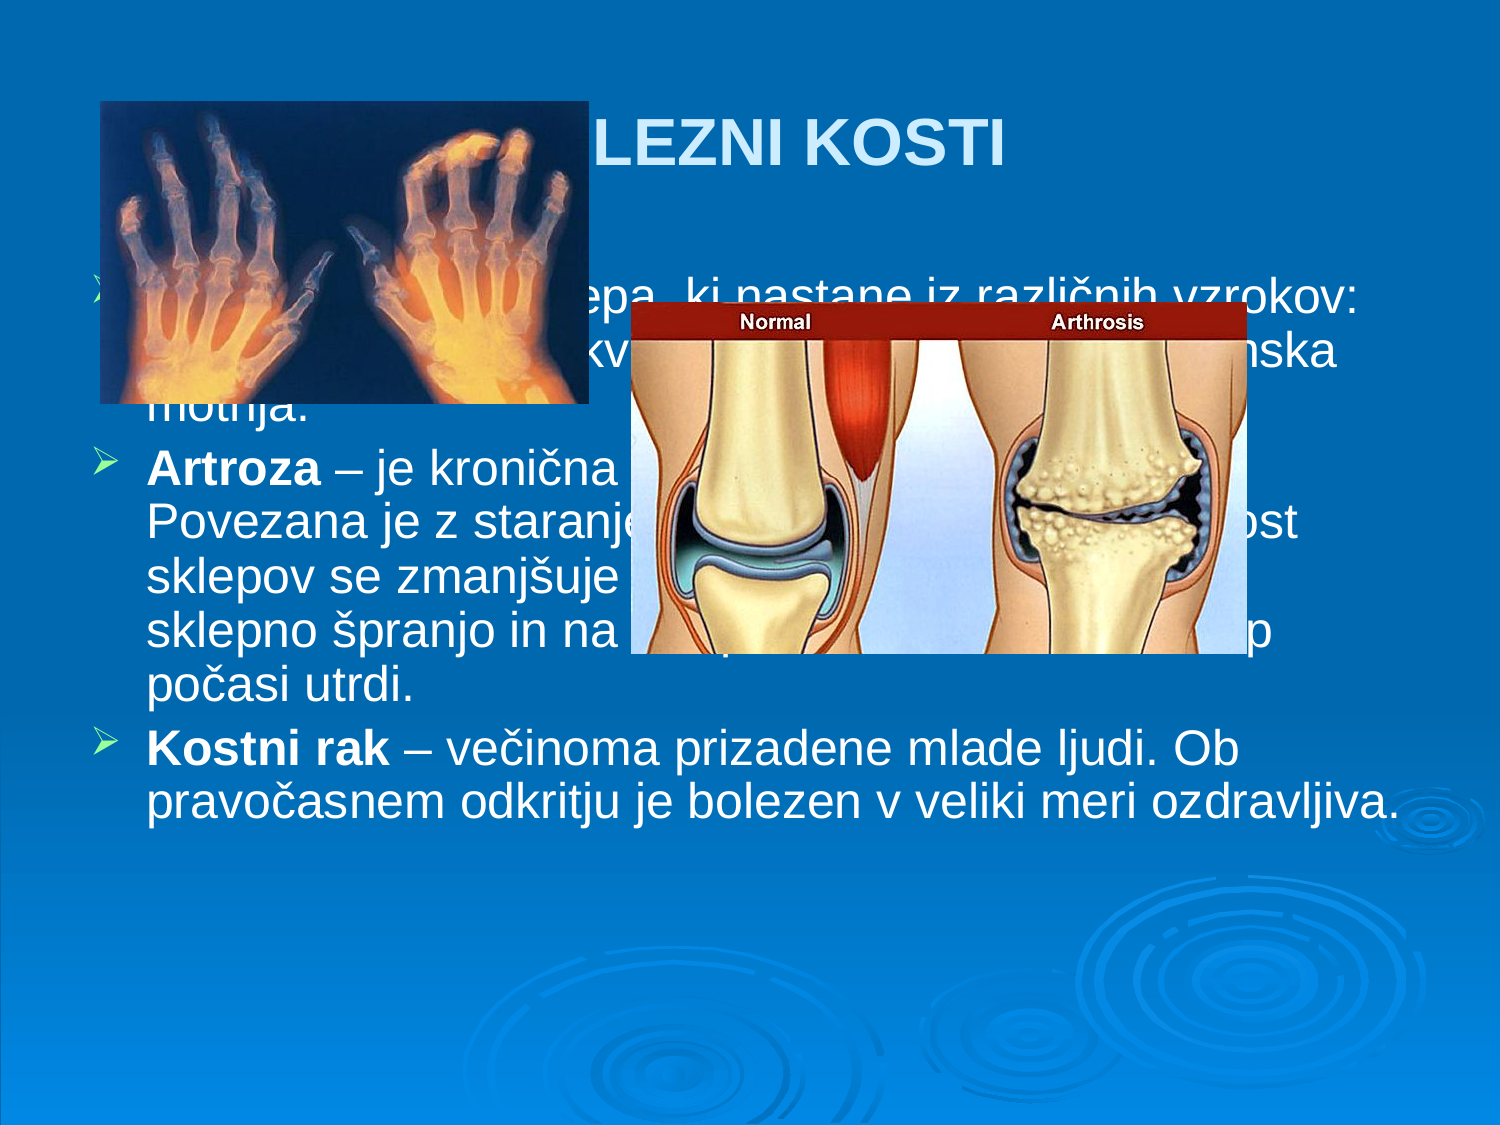

# BOLEZNI KOSTI
Artritis – vnetje sklepa, ki nastane iz različnih vzrokov: okužbe, genetske okvare, verjetno pa je avto imunska motnja.
Artroza – je kronična ne vneta obraba sklepov. Povezana je z staranjem in drugimi vzroki. Gibljivost sklepov se zmanjšuje zaradi nalaganja apnenca v sklepno špranjo in na sklepni hrustanec, zato sklep počasi utrdi.
Kostni rak – večinoma prizadene mlade ljudi. Ob pravočasnem odkritju je bolezen v veliki meri ozdravljiva.